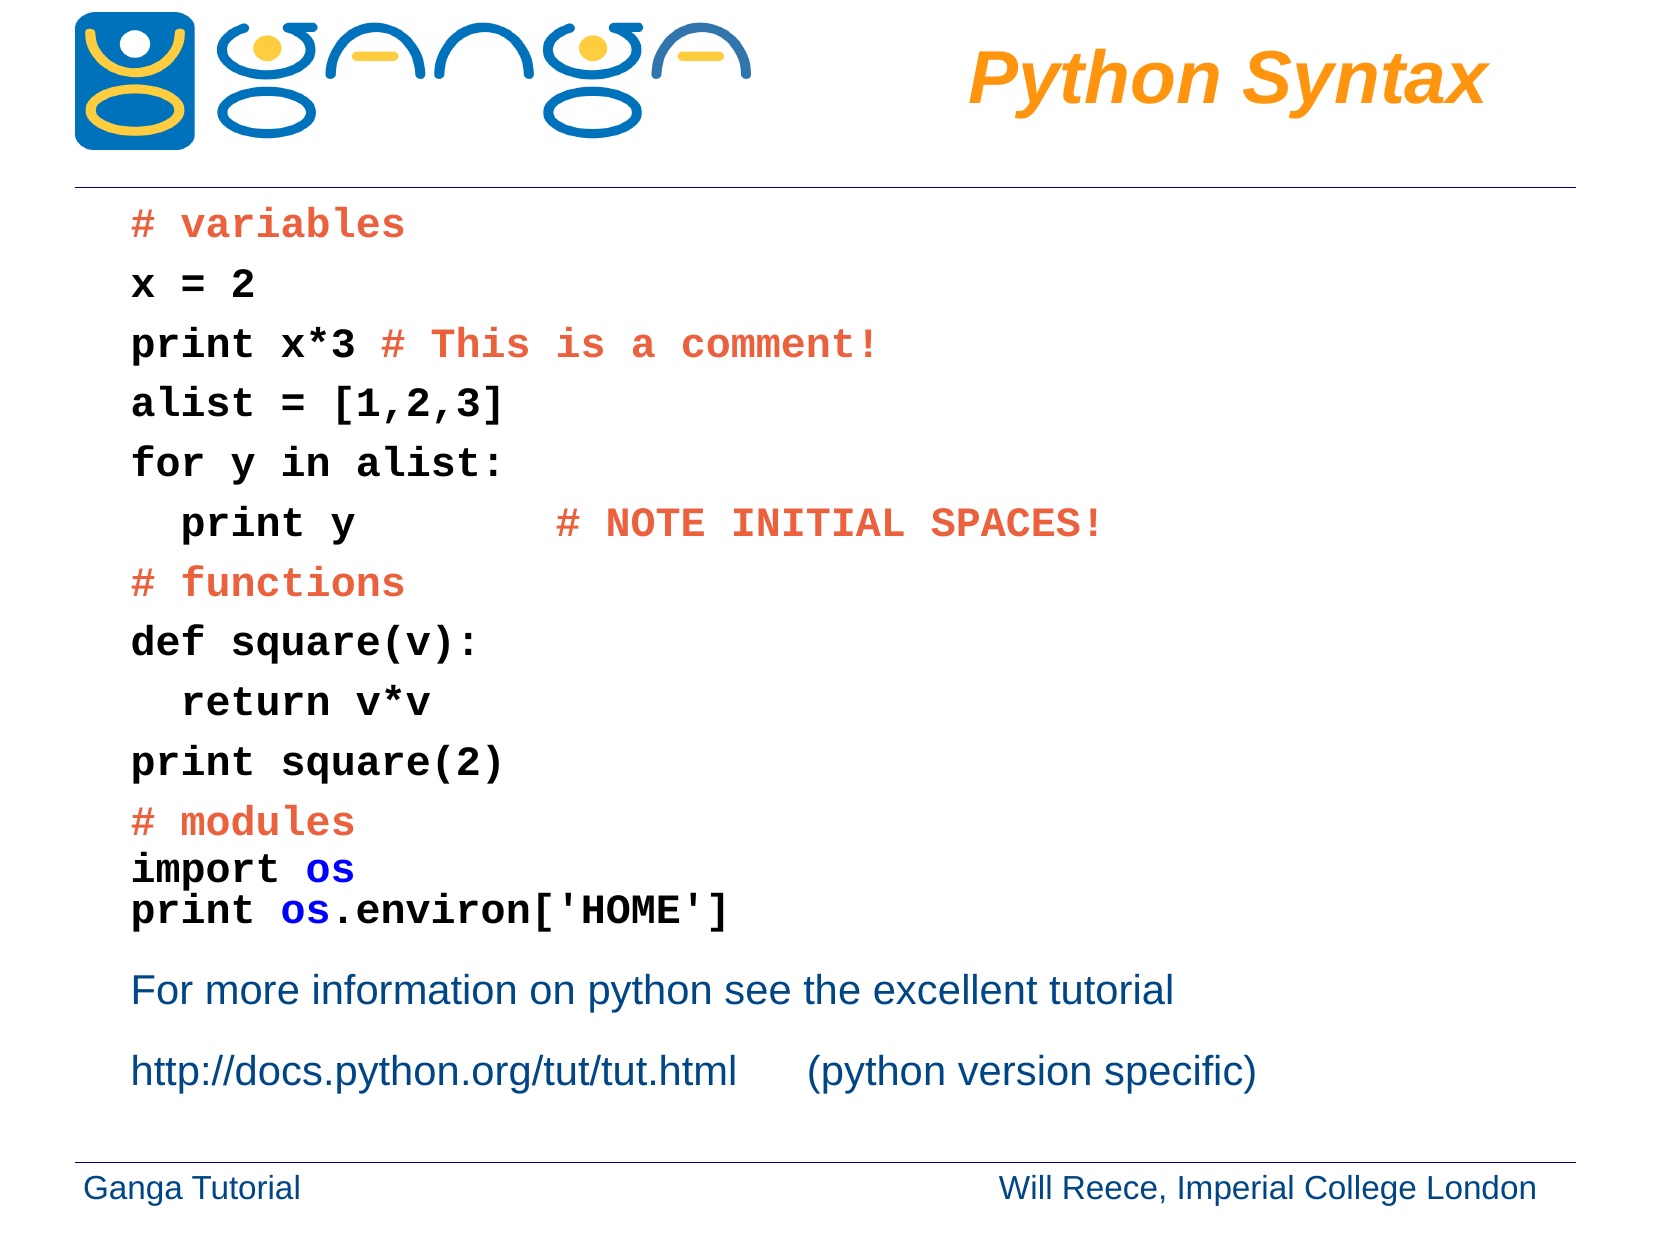

# Python Syntax
# variables
x = 2
print x*3 # This is a comment!
alist = [1,2,3]
for y in alist:
 print y # NOTE INITIAL SPACES!
# functions
def square(v):
 return v*v
print square(2)
# modules
import os
print os.environ['HOME']
For more information on python see the excellent tutorial
http://docs.python.org/tut/tut.html (python version specific)
Ganga Tutorial
Will Reece, Imperial College London